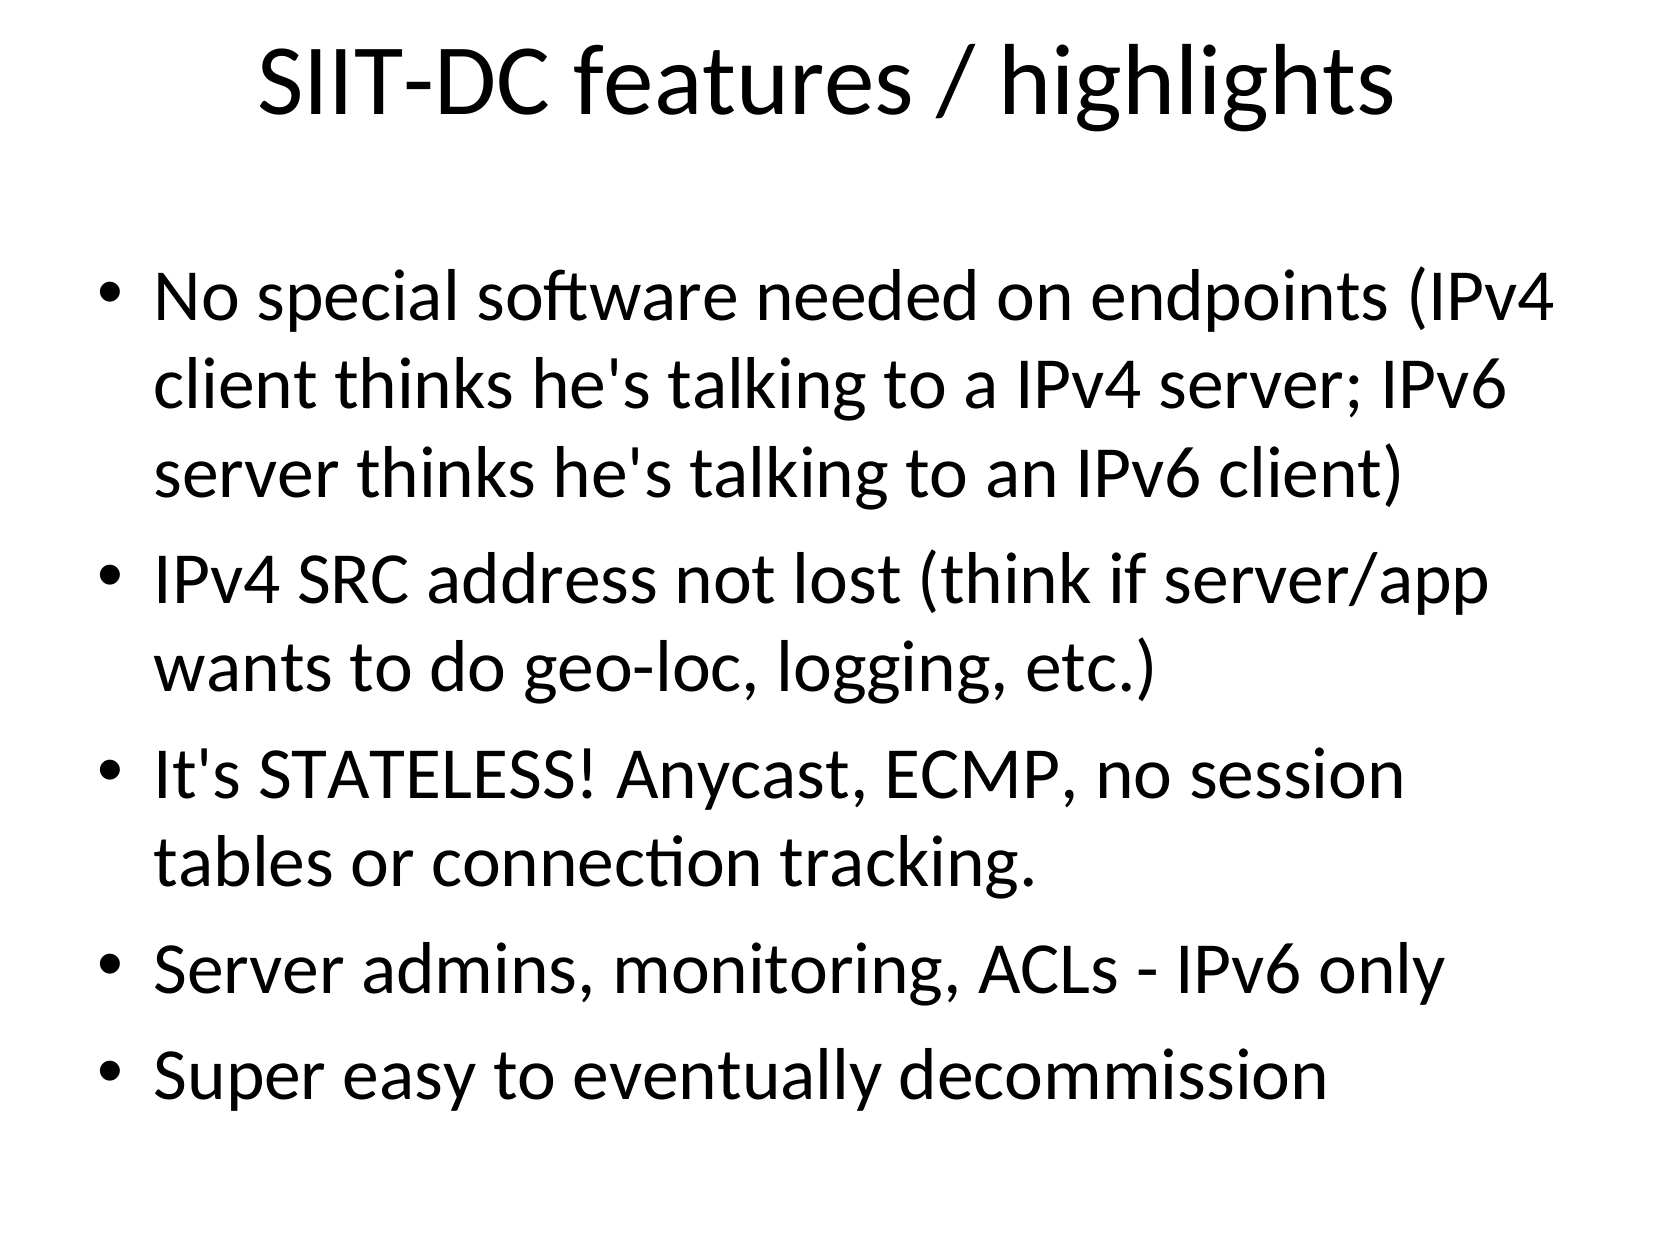

# SIIT-DC features / highlights
No special software needed on endpoints (IPv4 client thinks he's talking to a IPv4 server; IPv6 server thinks he's talking to an IPv6 client)
IPv4 SRC address not lost (think if server/app wants to do geo-loc, logging, etc.)
It's STATELESS! Anycast, ECMP, no session tables or connection tracking.
Server admins, monitoring, ACLs - IPv6 only
Super easy to eventually decommission